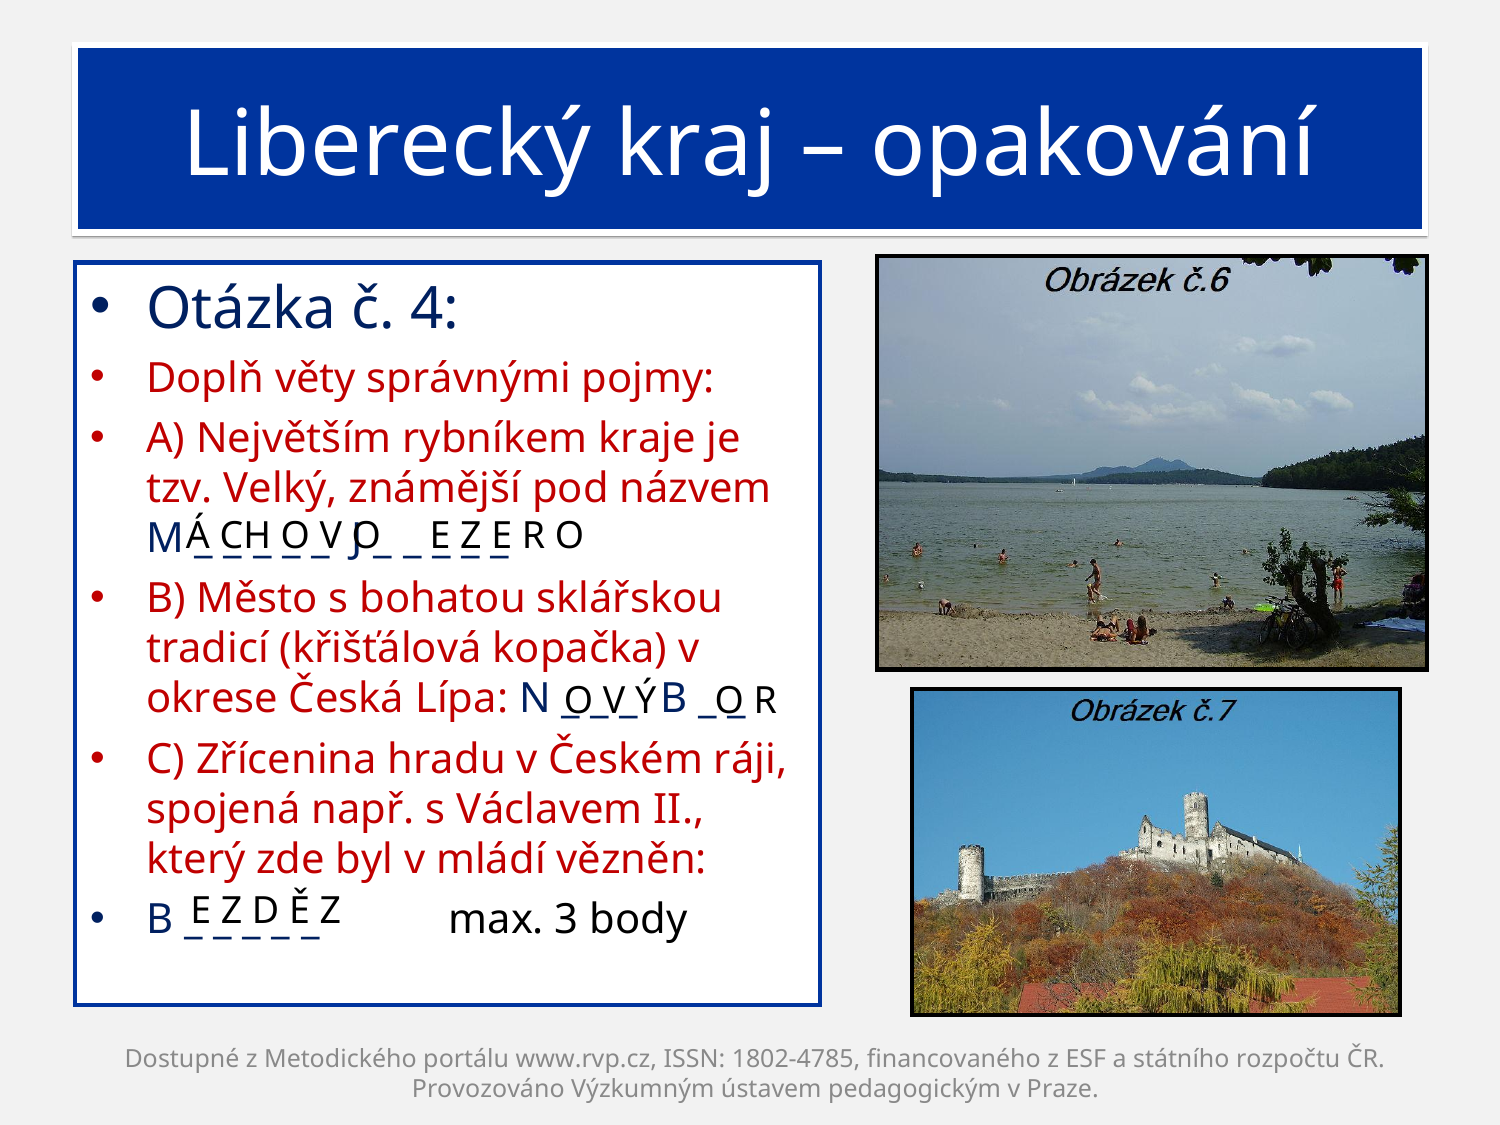

Liberecký kraj – opakování
# Otázka č. 4:
Doplň věty správnými pojmy:
A) Největším rybníkem kraje je tzv. Velký, známější pod názvem M _ _ _ _ _ J _ _ _ _ _
B) Město s bohatou sklářskou tradicí (křišťálová kopačka) v okrese Česká Lípa: N _ _ _ B _ _
C) Zřícenina hradu v Českém ráji, spojená např. s Václavem II., který zde byl v mládí vězněn:
B _ _ _ _ _ max. 3 body
Á CH O V O E Z E R O
O V Ý O R
E Z D Ě Z
Dostupné z Metodického portálu www.rvp.cz, ISSN: 1802-4785, financovaného z ESF a státního rozpočtu ČR. Provozováno Výzkumným ústavem pedagogickým v Praze.